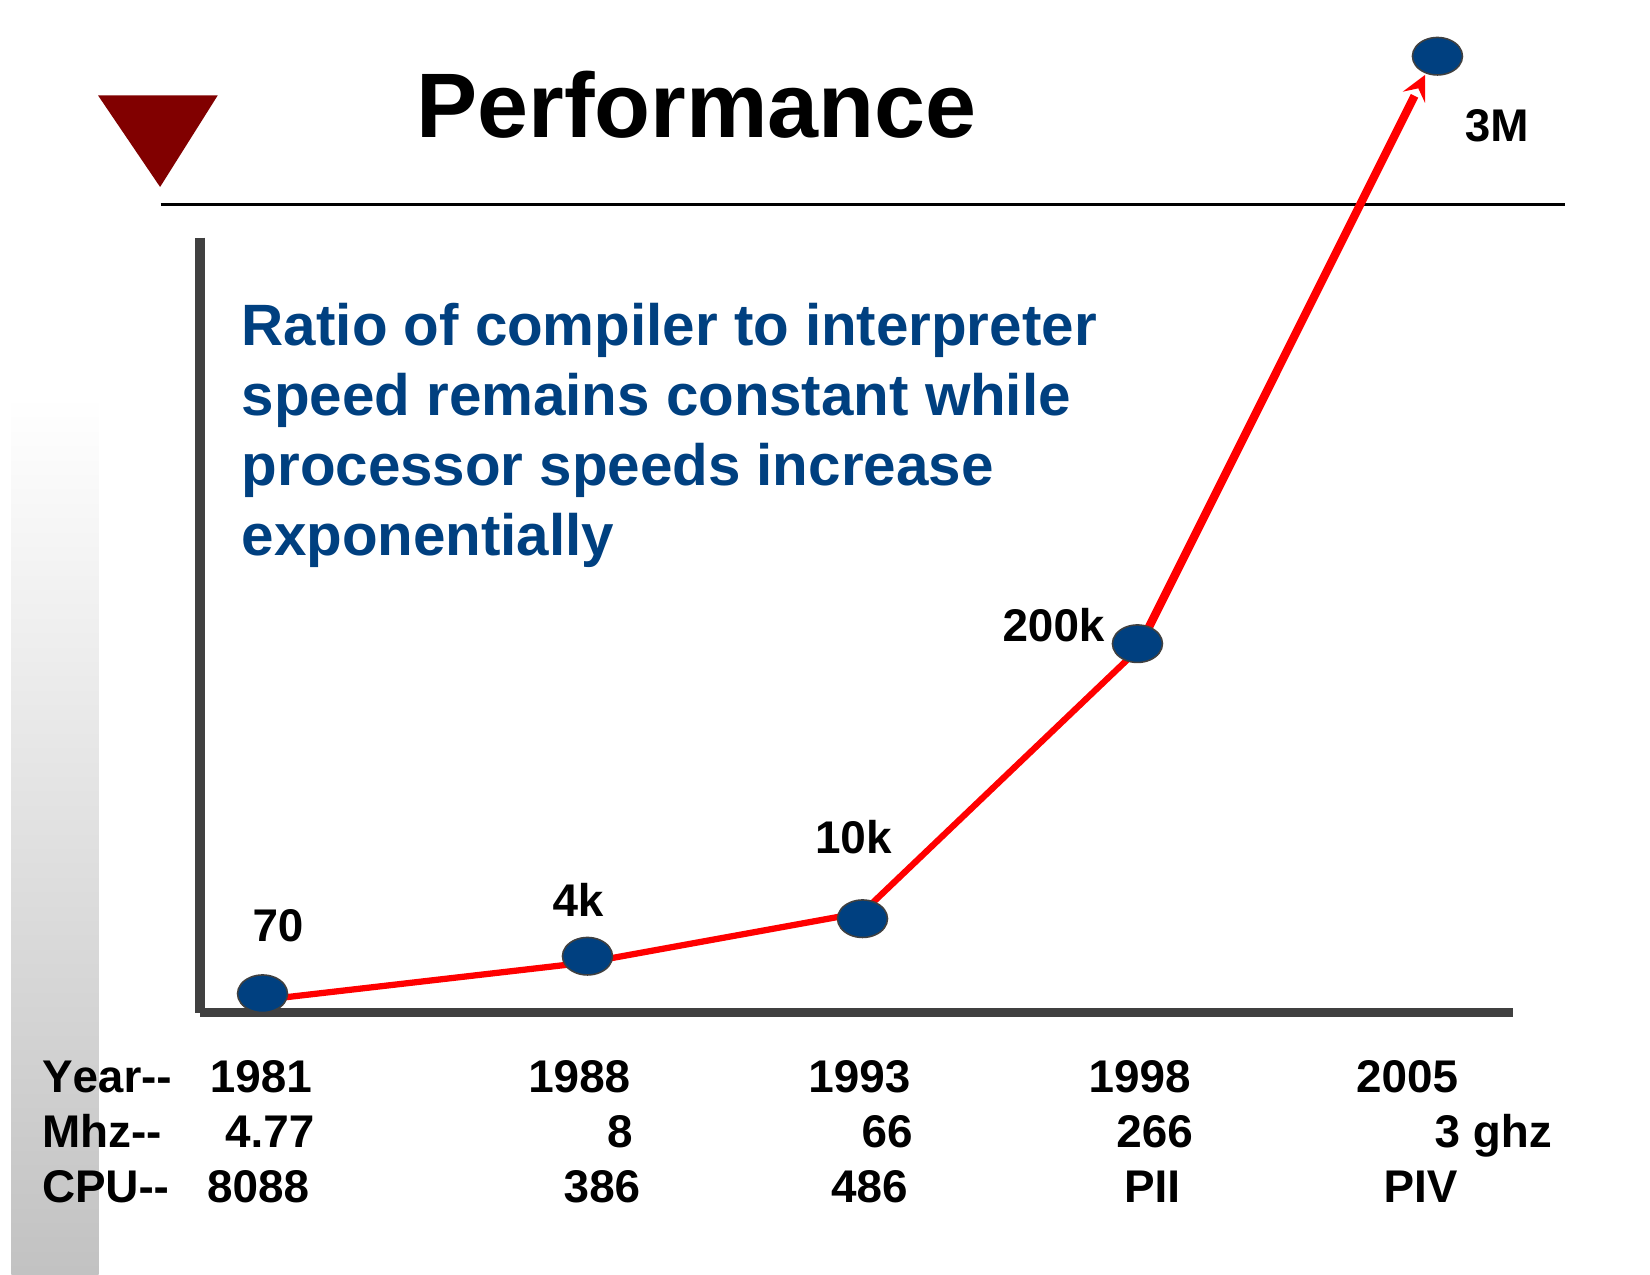

Performance
3M
Ratio of compiler to interpreter
speed remains constant while
processor speeds increase
exponentially
200k
10k
4k
70
 Year-- 1981 1988 1993 1998 2005
 Mhz-- 4.77 8 66 266 3 ghz
 CPU-- 8088 386 486 PII PIV